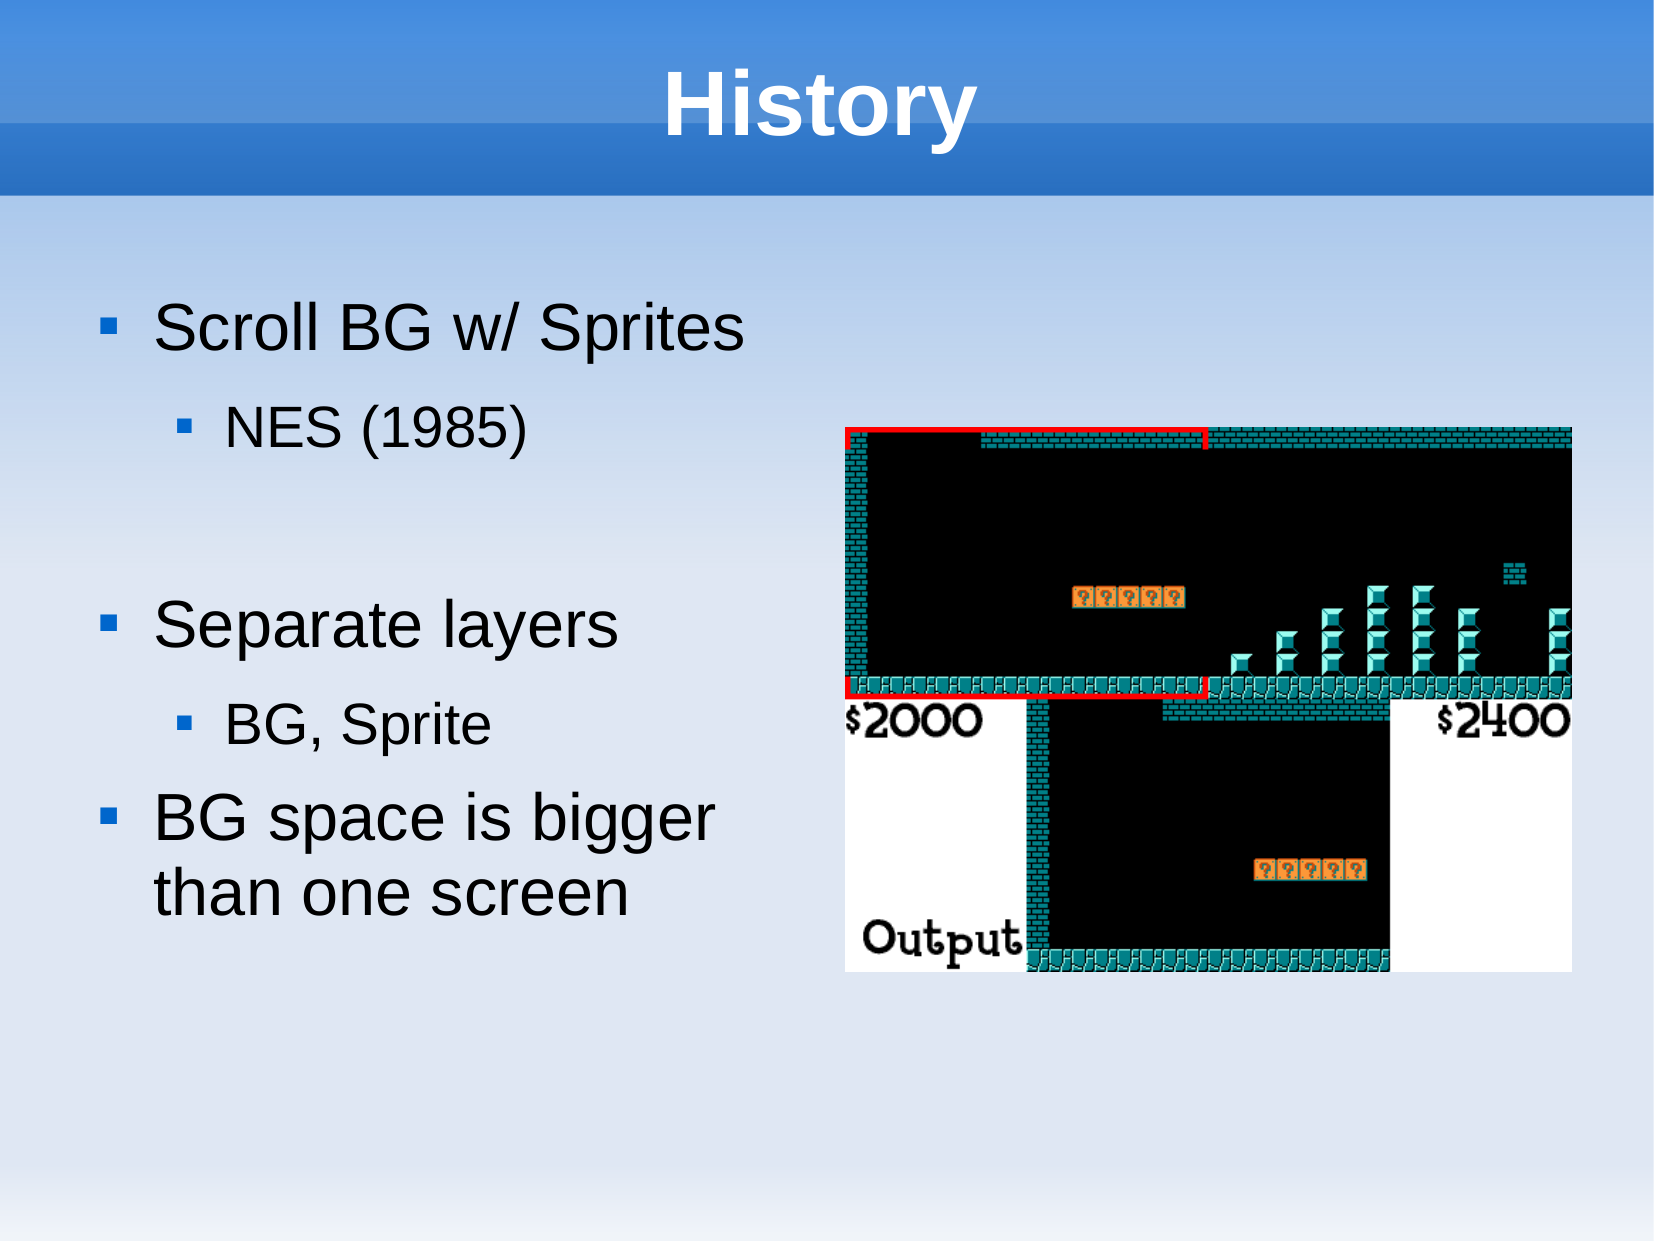

# History
Scroll BG w/ Sprites
NES (1985)
Separate layers
BG, Sprite
BG space is bigger than one screen